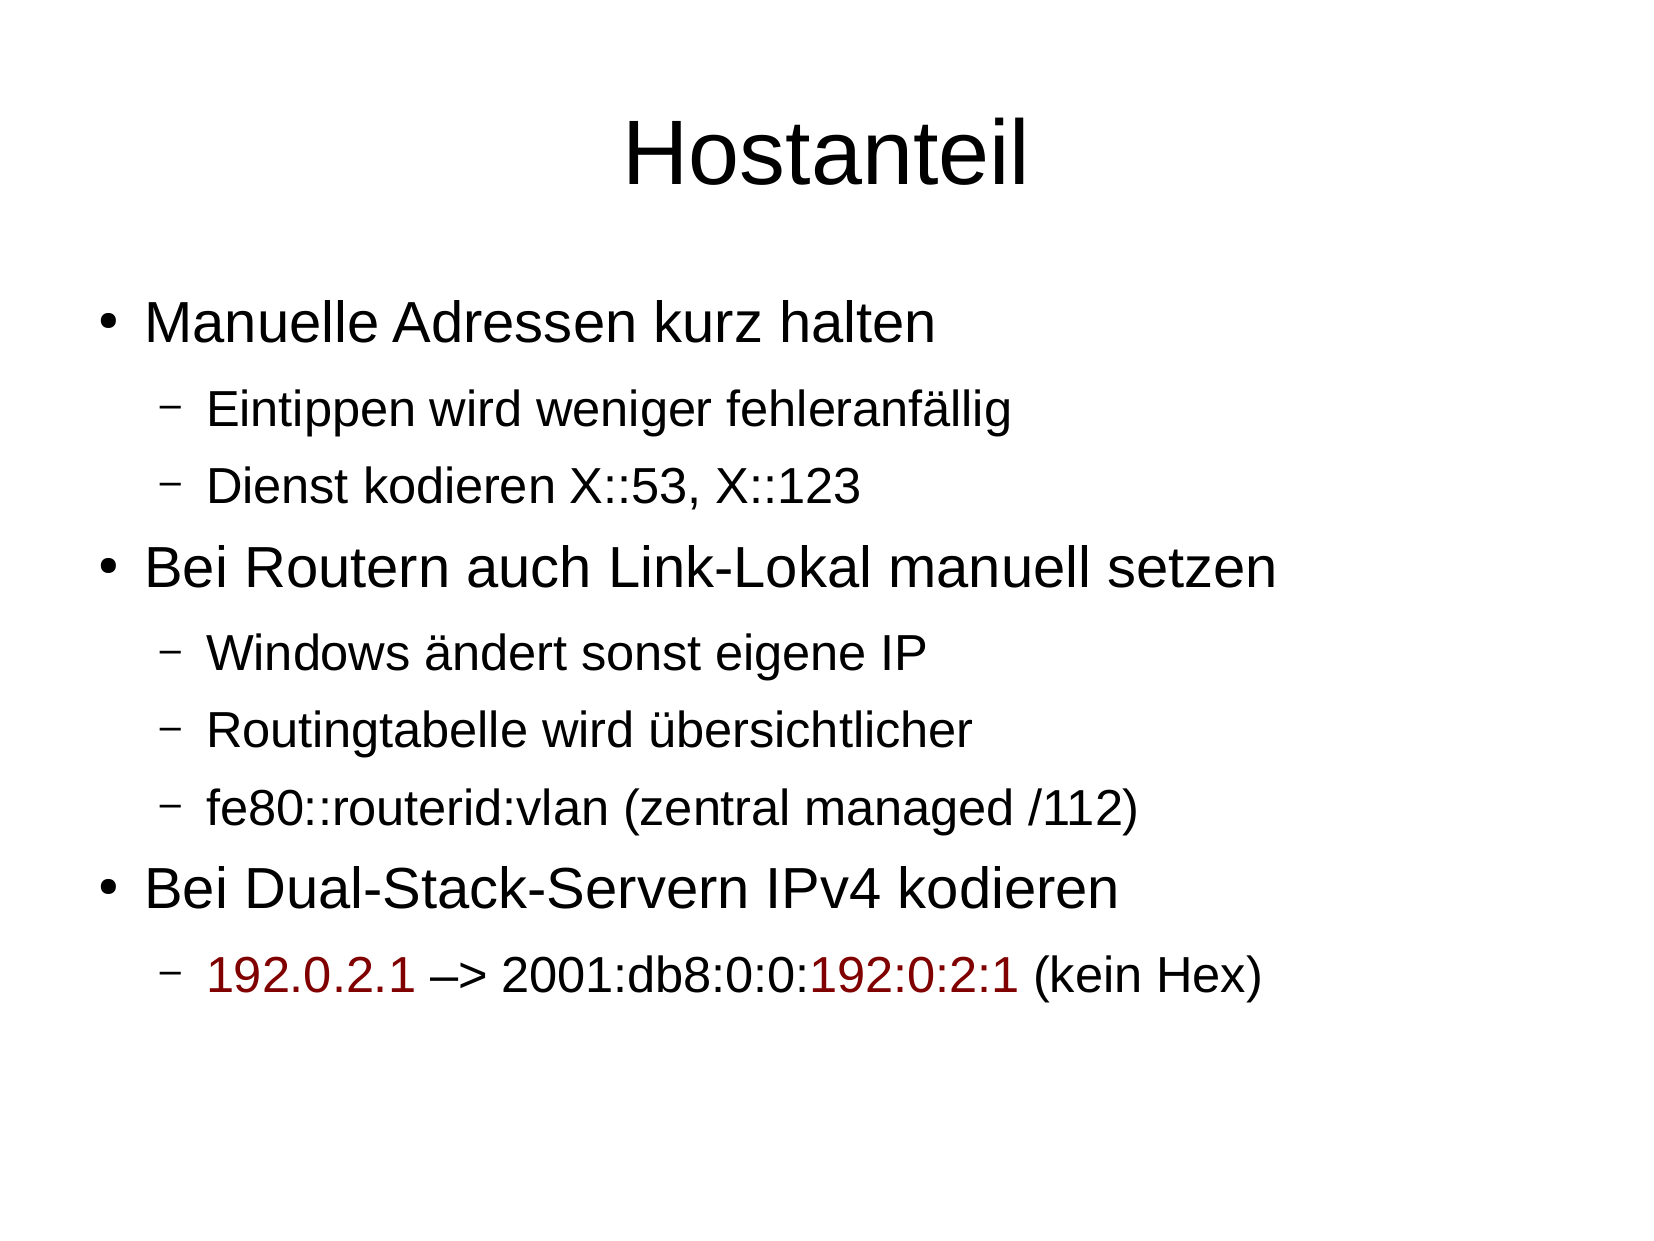

# Hostanteil
Manuelle Adressen kurz halten
Eintippen wird weniger fehleranfällig
Dienst kodieren X::53, X::123
Bei Routern auch Link-Lokal manuell setzen
Windows ändert sonst eigene IP
Routingtabelle wird übersichtlicher
fe80::routerid:vlan (zentral managed /112)
Bei Dual-Stack-Servern IPv4 kodieren
192.0.2.1 –> 2001:db8:0:0:192:0:2:1 (kein Hex)